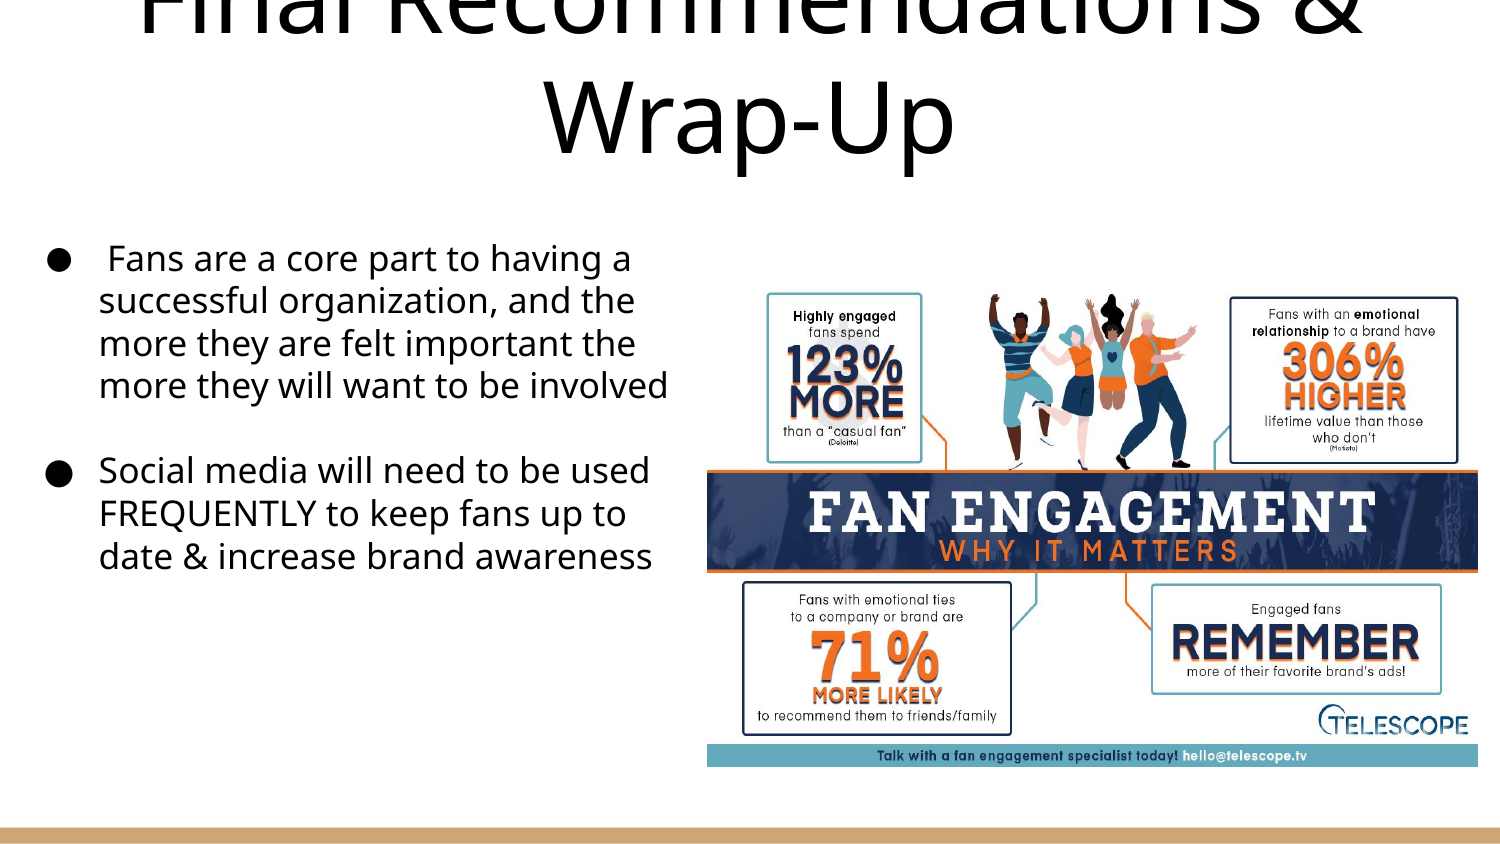

# Final Recommendations & Wrap-Up
 Fans are a core part to having a successful organization, and the more they are felt important the more they will want to be involved
Social media will need to be used FREQUENTLY to keep fans up to date & increase brand awareness